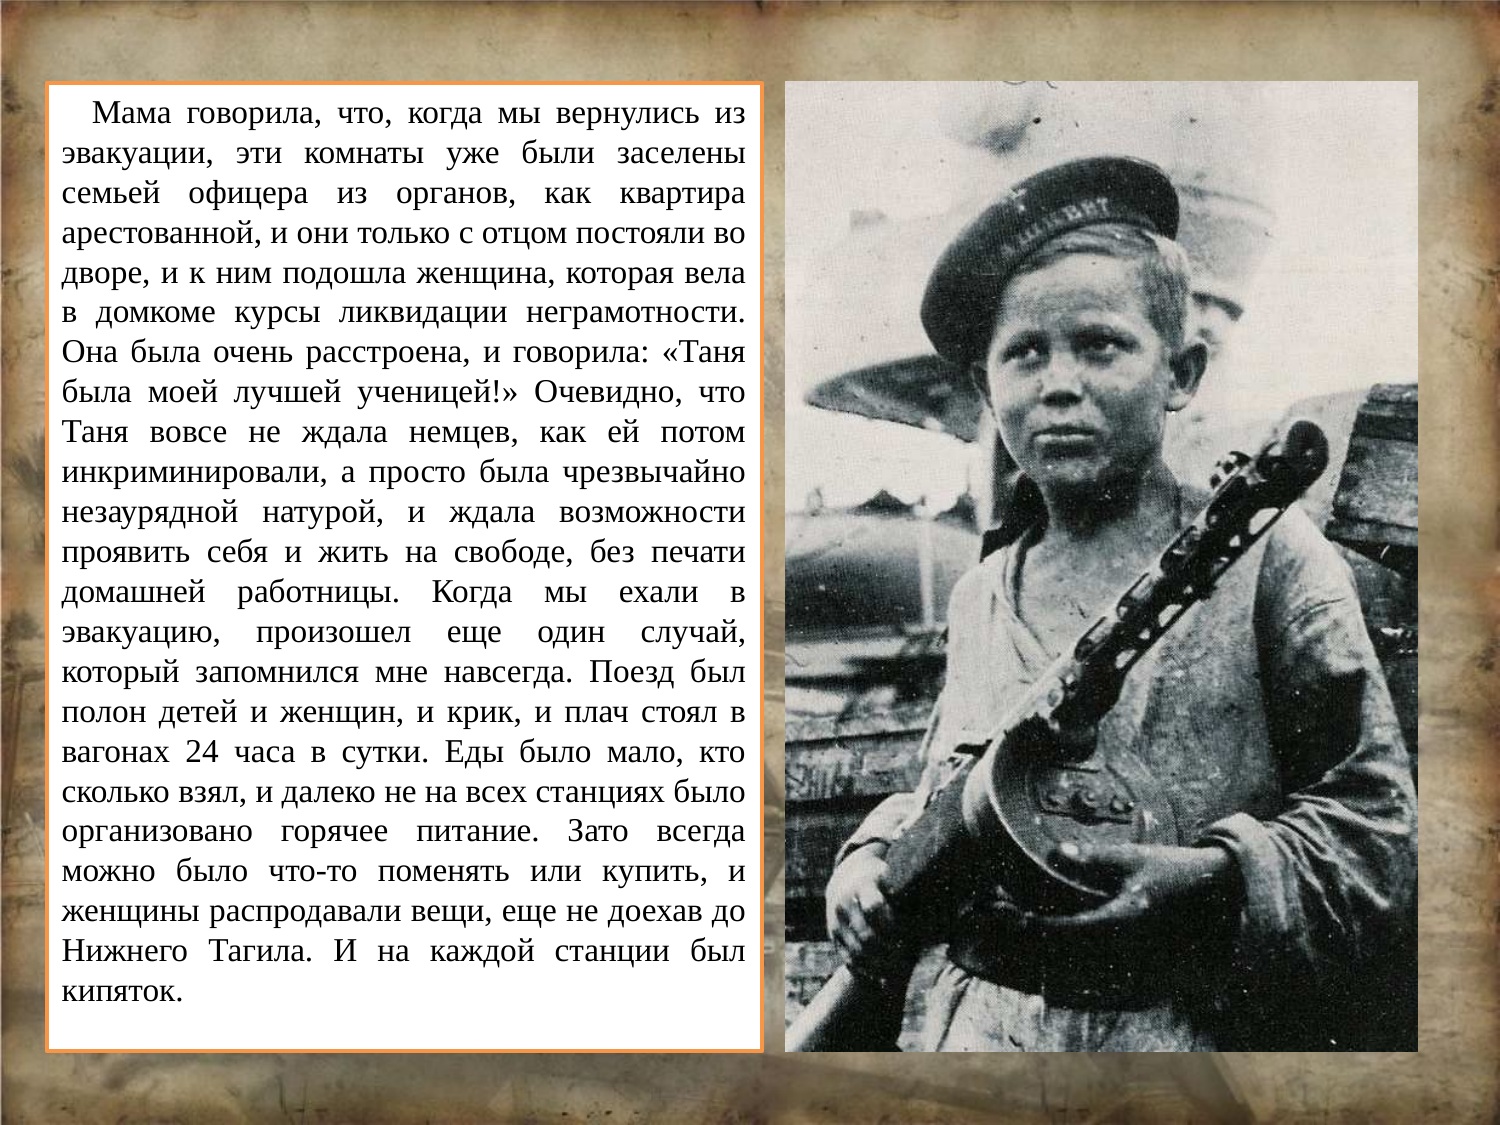

#
 Мама говорила, что, когда мы вернулись из эвакуации, эти комнаты уже были заселены семьей офицера из органов, как квартира арестованной, и они только с отцом постояли во дворе, и к ним подошла женщина, которая вела в домкоме курсы ликвидации неграмотности. Она была очень расстроена, и говорила: «Таня была моей лучшей ученицей!» Очевидно, что Таня вовсе не ждала немцев, как ей потом инкриминировали, а просто была чрезвычайно незаурядной натурой, и ждала возможности проявить себя и жить на свободе, без печати домашней работницы. Когда мы ехали в эвакуацию, произошел еще один случай, который запомнился мне навсегда. Поезд был полон детей и женщин, и крик, и плач стоял в вагонах 24 часа в сутки. Еды было мало, кто сколько взял, и далеко не на всех станциях было организовано горячее питание. Зато всегда можно было что-то поменять или купить, и женщины распродавали вещи, еще не доехав до Нижнего Тагила. И на каждой станции был кипяток.